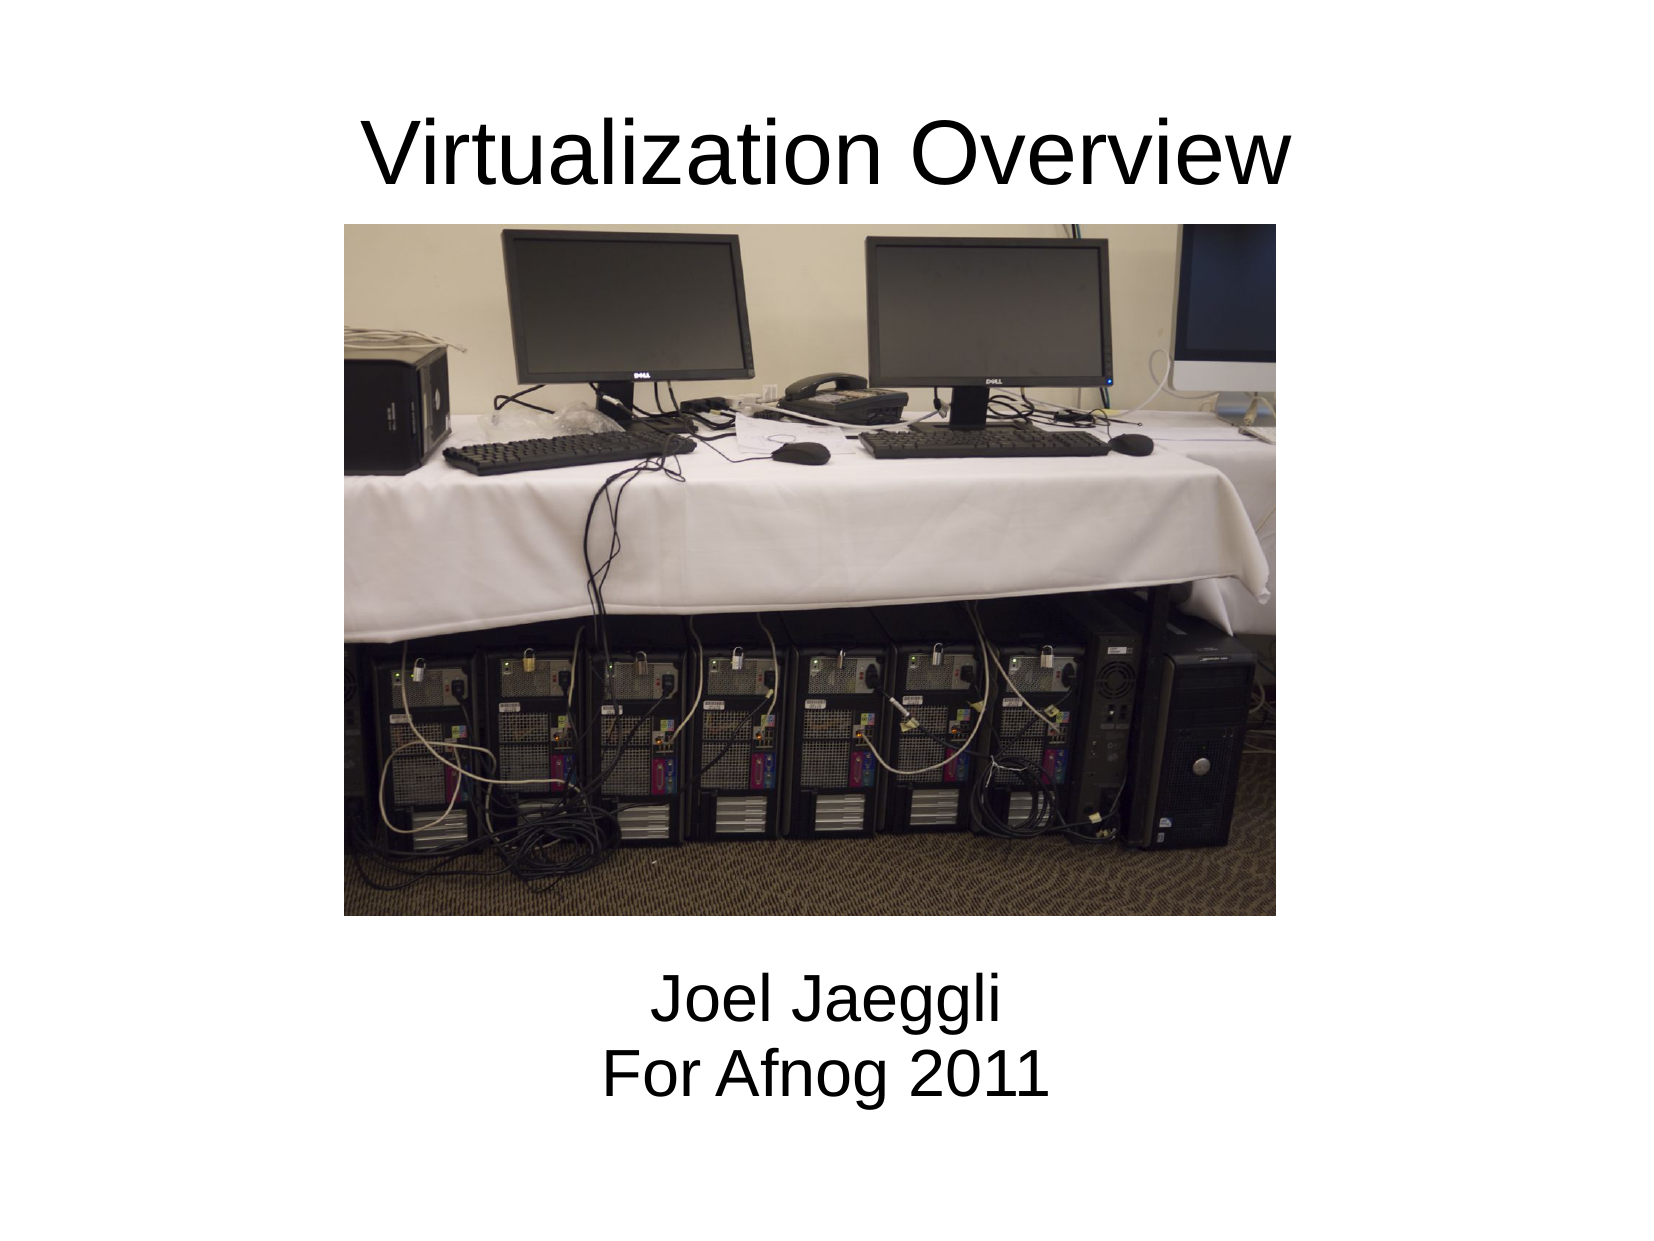

# Virtualization Overview
Joel Jaeggli
For Afnog 2011